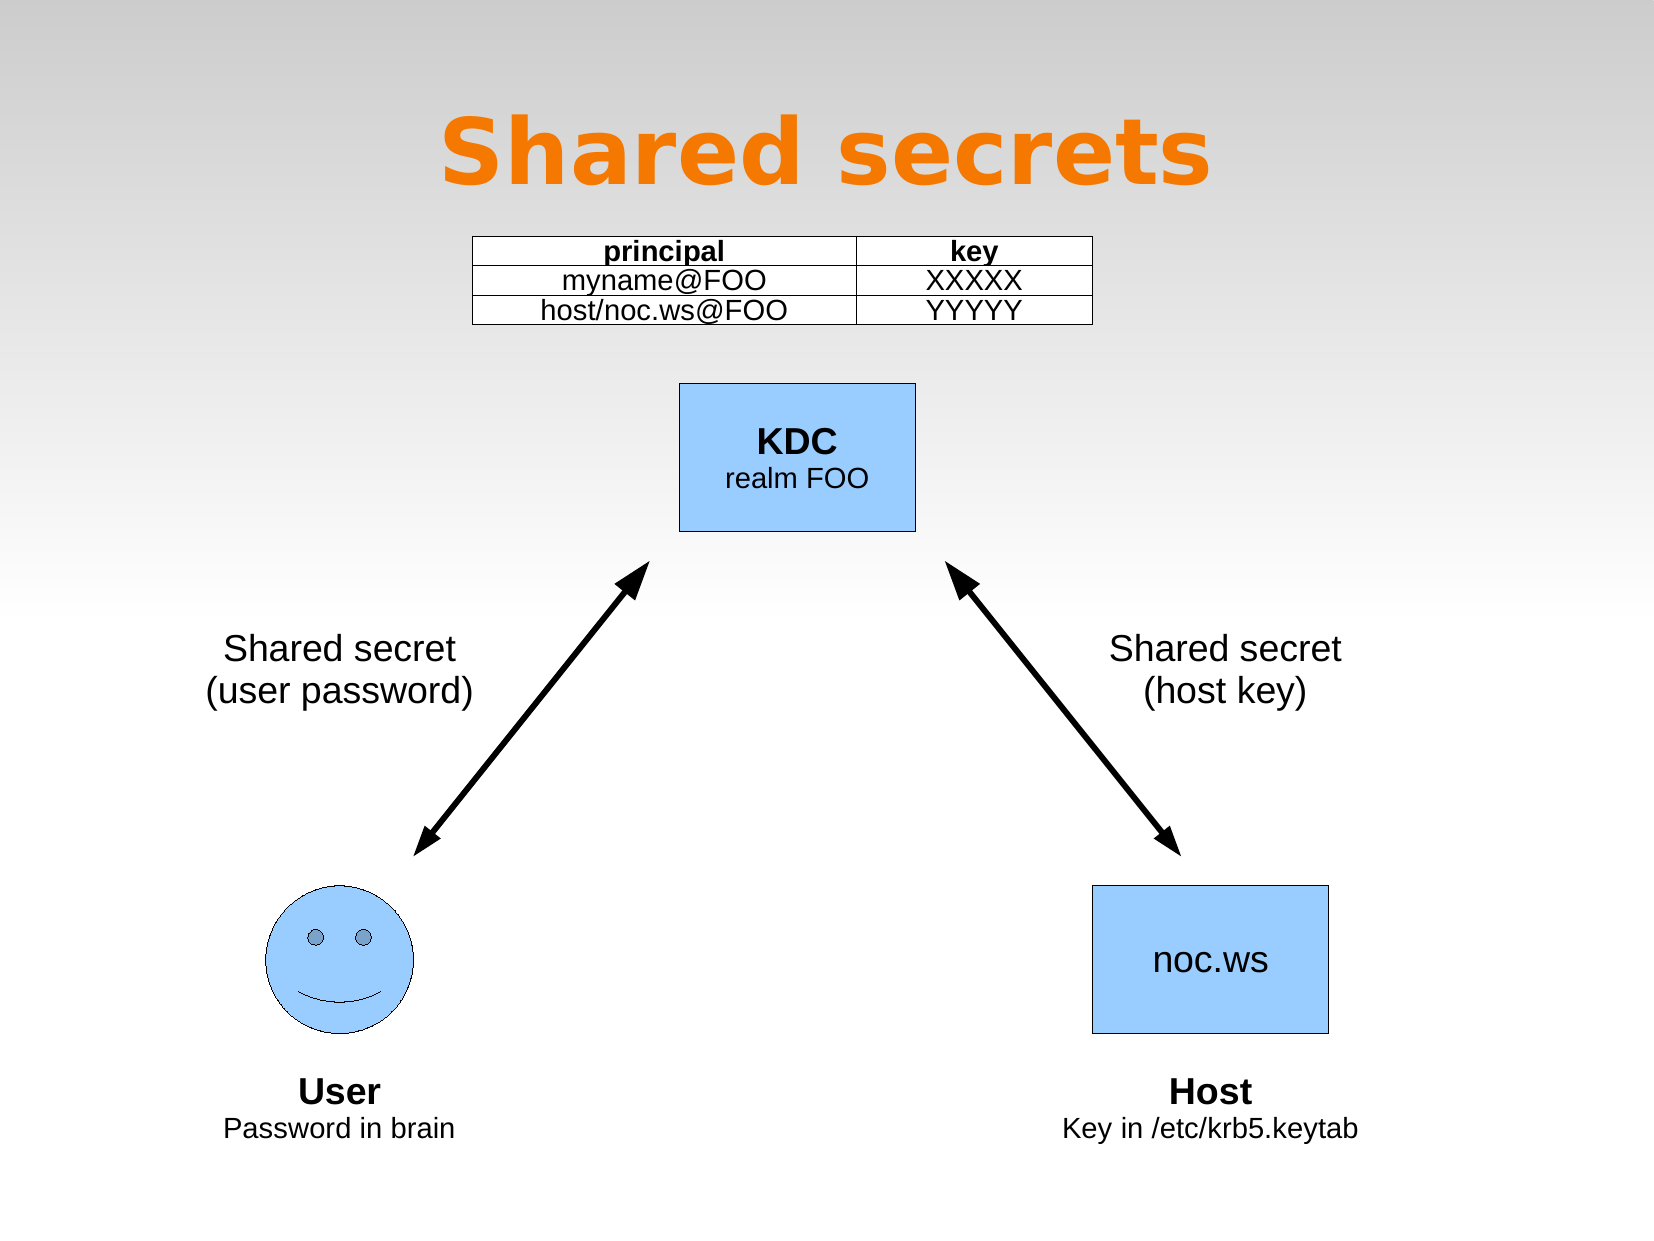

# Shared secrets
principal
key
myname@FOO
XXXXX
host/noc.ws@FOO
YYYYY
KDC
realm FOO
Shared secret (user password)
Shared secret (host key)
noc.ws
User
Password in brain
Host
Key in /etc/krb5.keytab